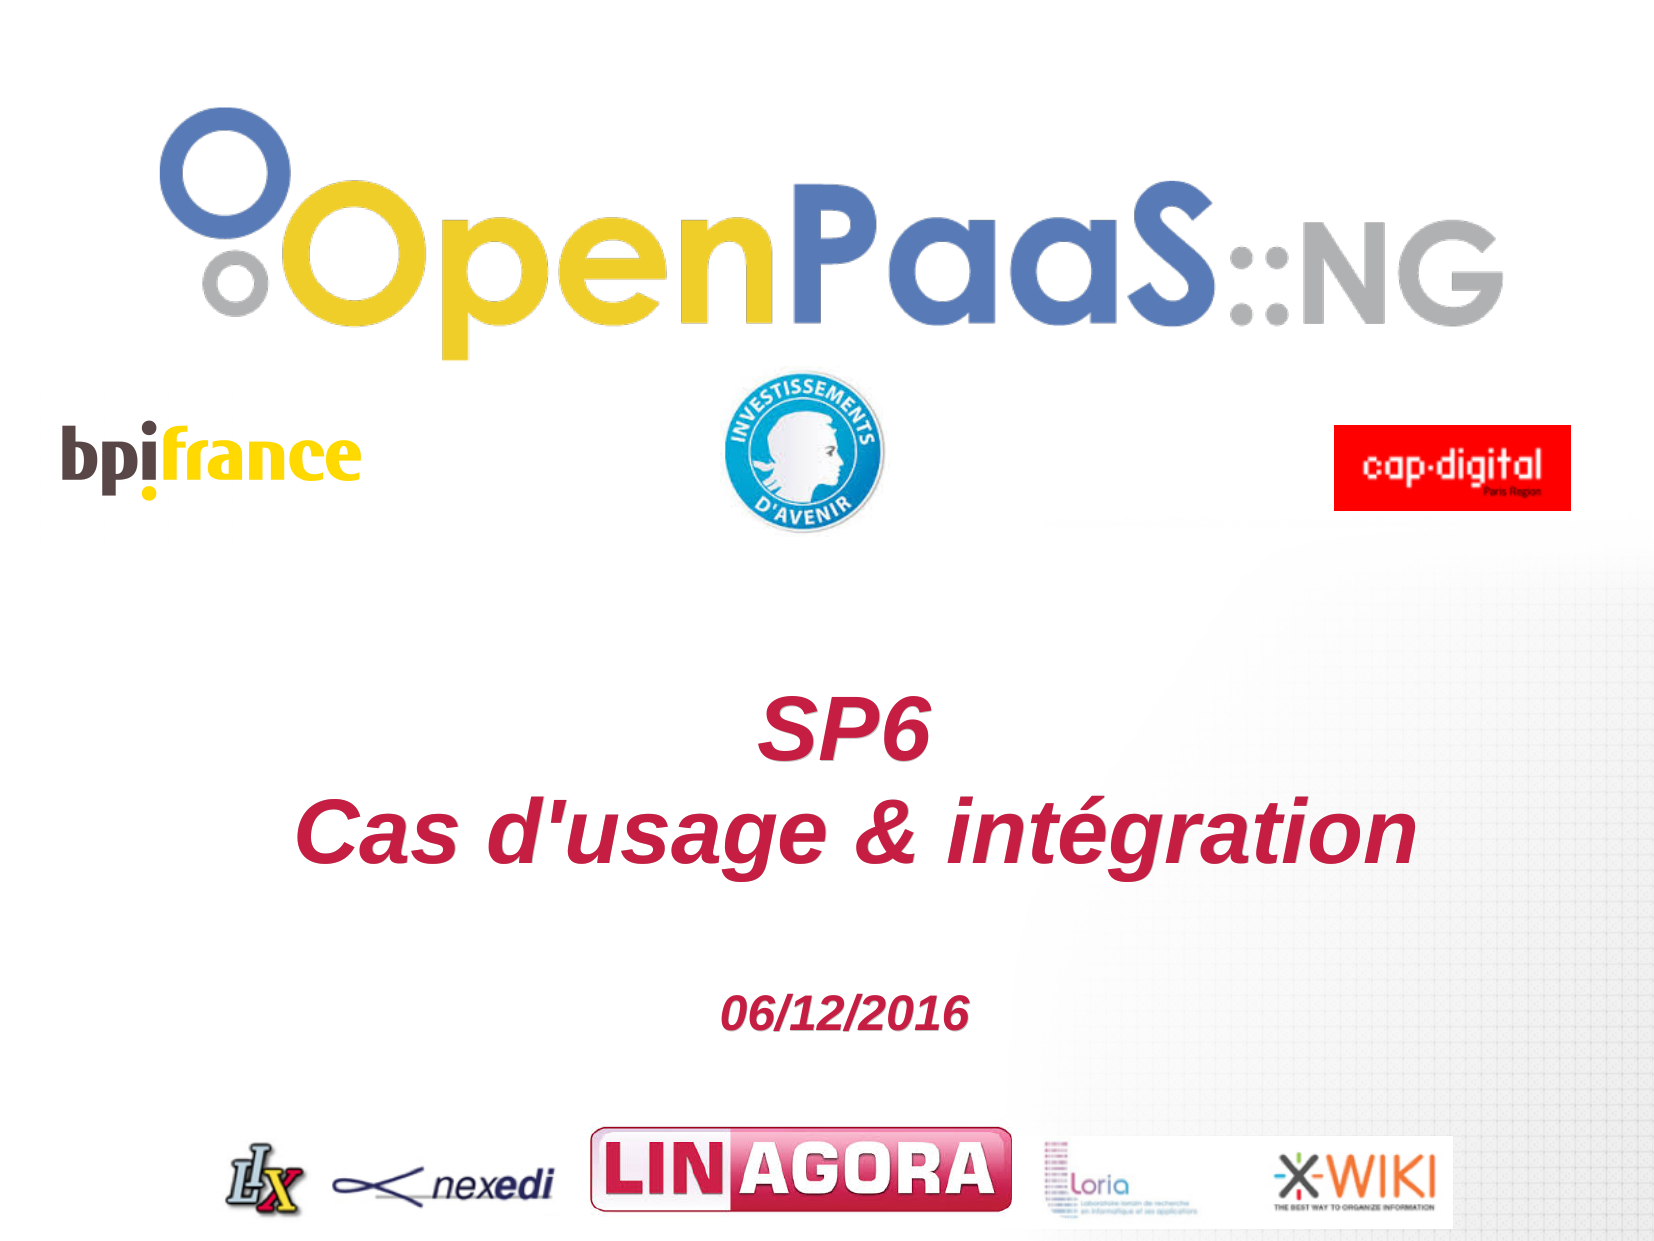

# SP6 Cas d'usage & intégration 06/12/2016